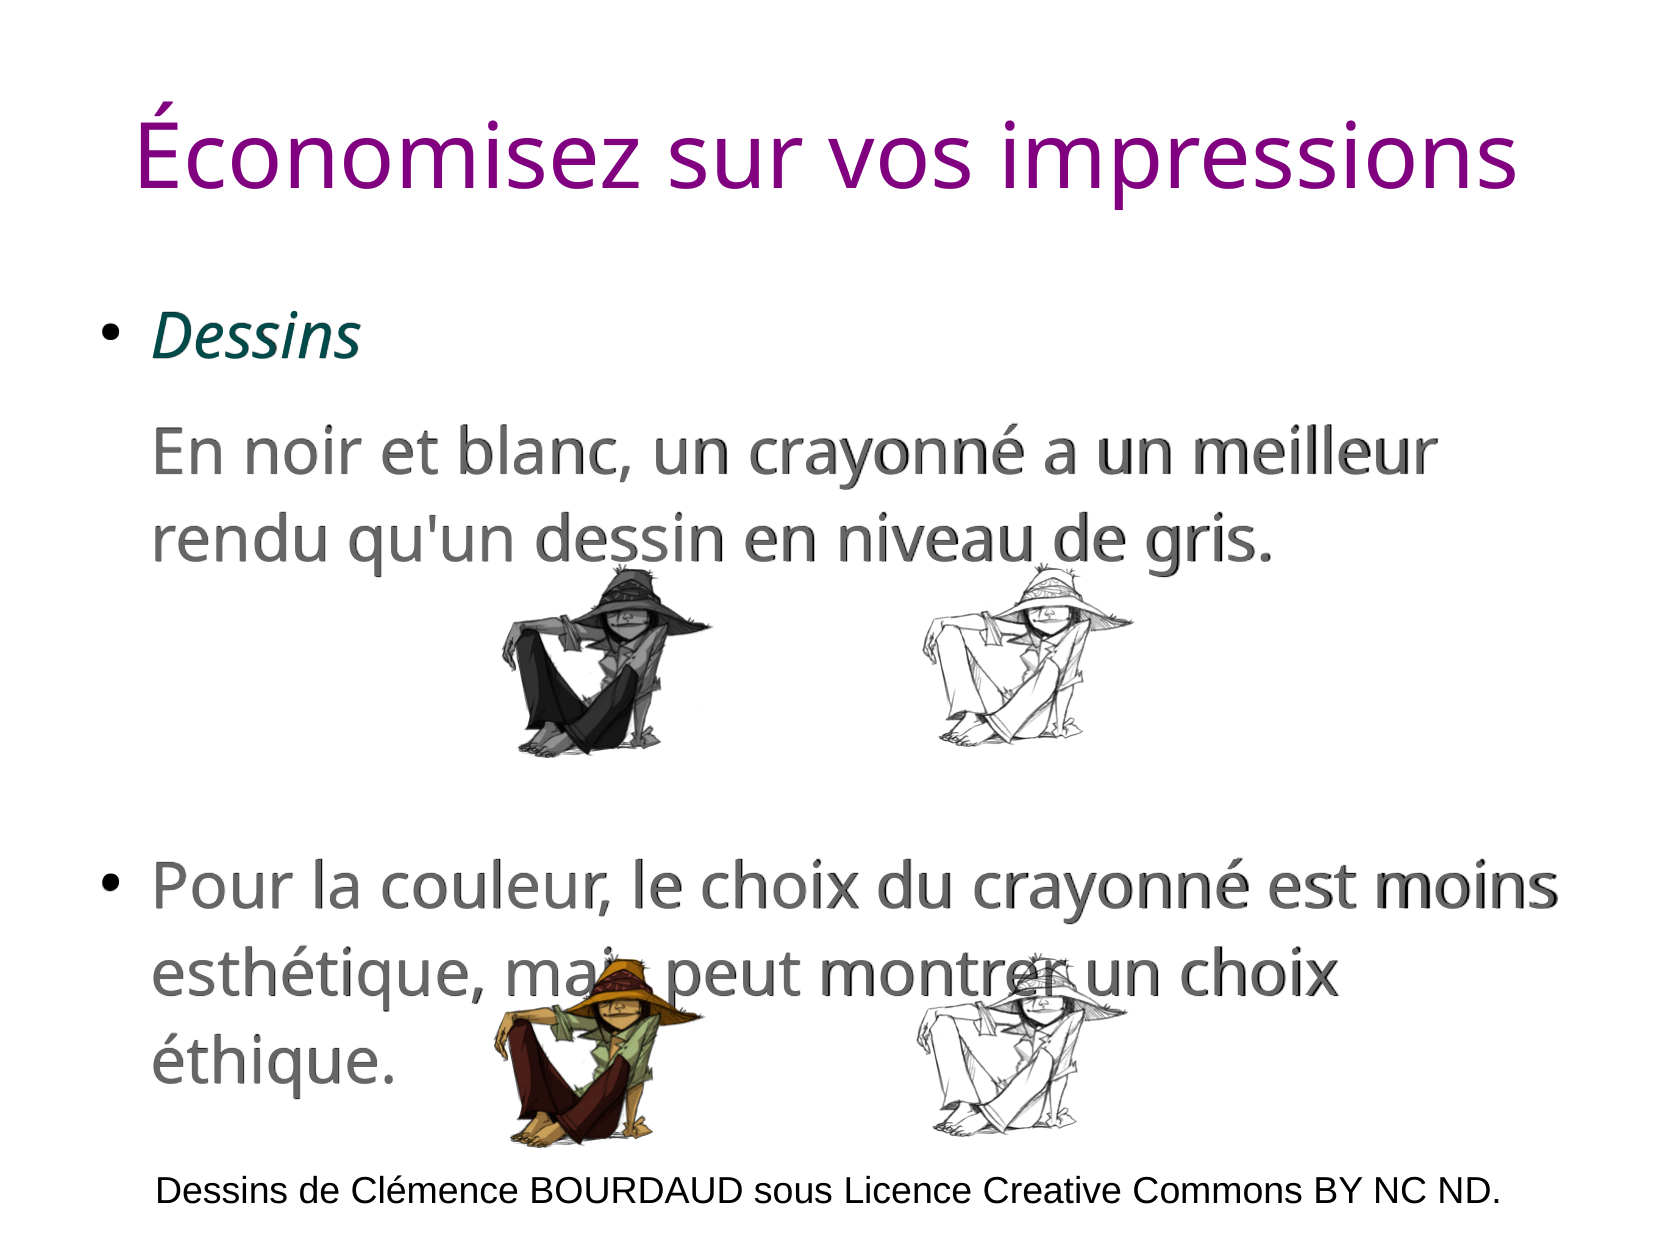

# Économisez sur vos impressions
Dessins
En noir et blanc, un crayonné a un meilleur rendu qu'un dessin en niveau de gris.
Pour la couleur, le choix du crayonné est moins esthétique, mais peut montrer un choix éthique.
Dessins de Clémence BOURDAUD sous Licence Creative Commons BY NC ND.